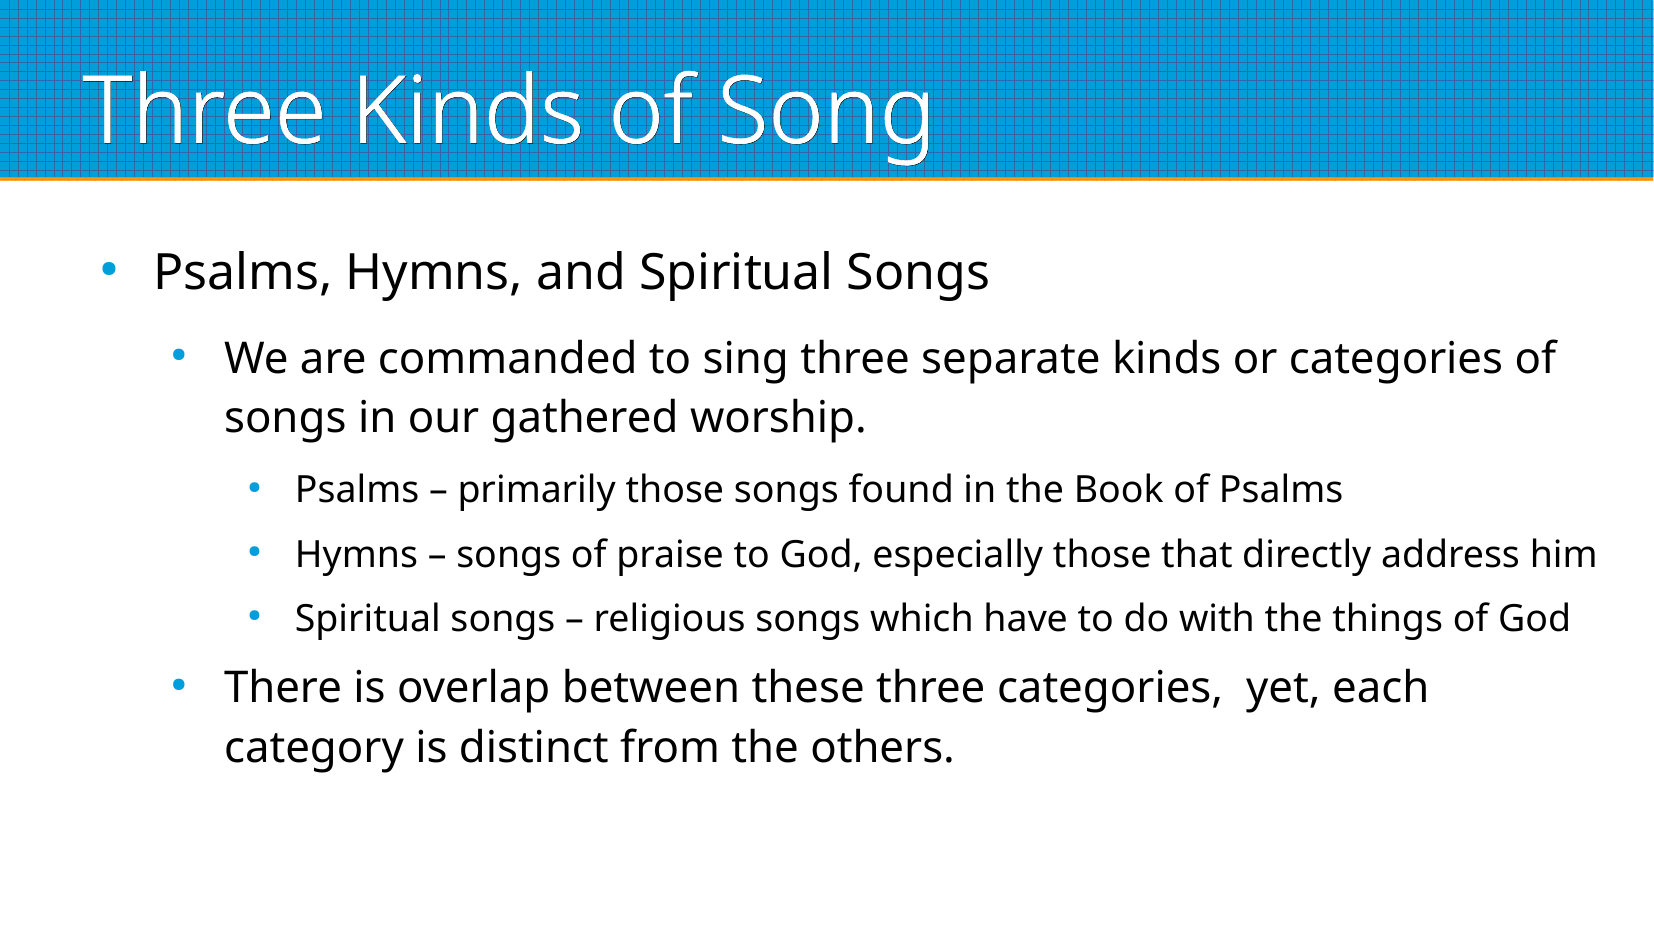

# Three Kinds of Song
Psalms, Hymns, and Spiritual Songs
We are commanded to sing three separate kinds or categories of songs in our gathered worship.
Psalms – primarily those songs found in the Book of Psalms
Hymns – songs of praise to God, especially those that directly address him
Spiritual songs – religious songs which have to do with the things of God
There is overlap between these three categories, yet, each category is distinct from the others.